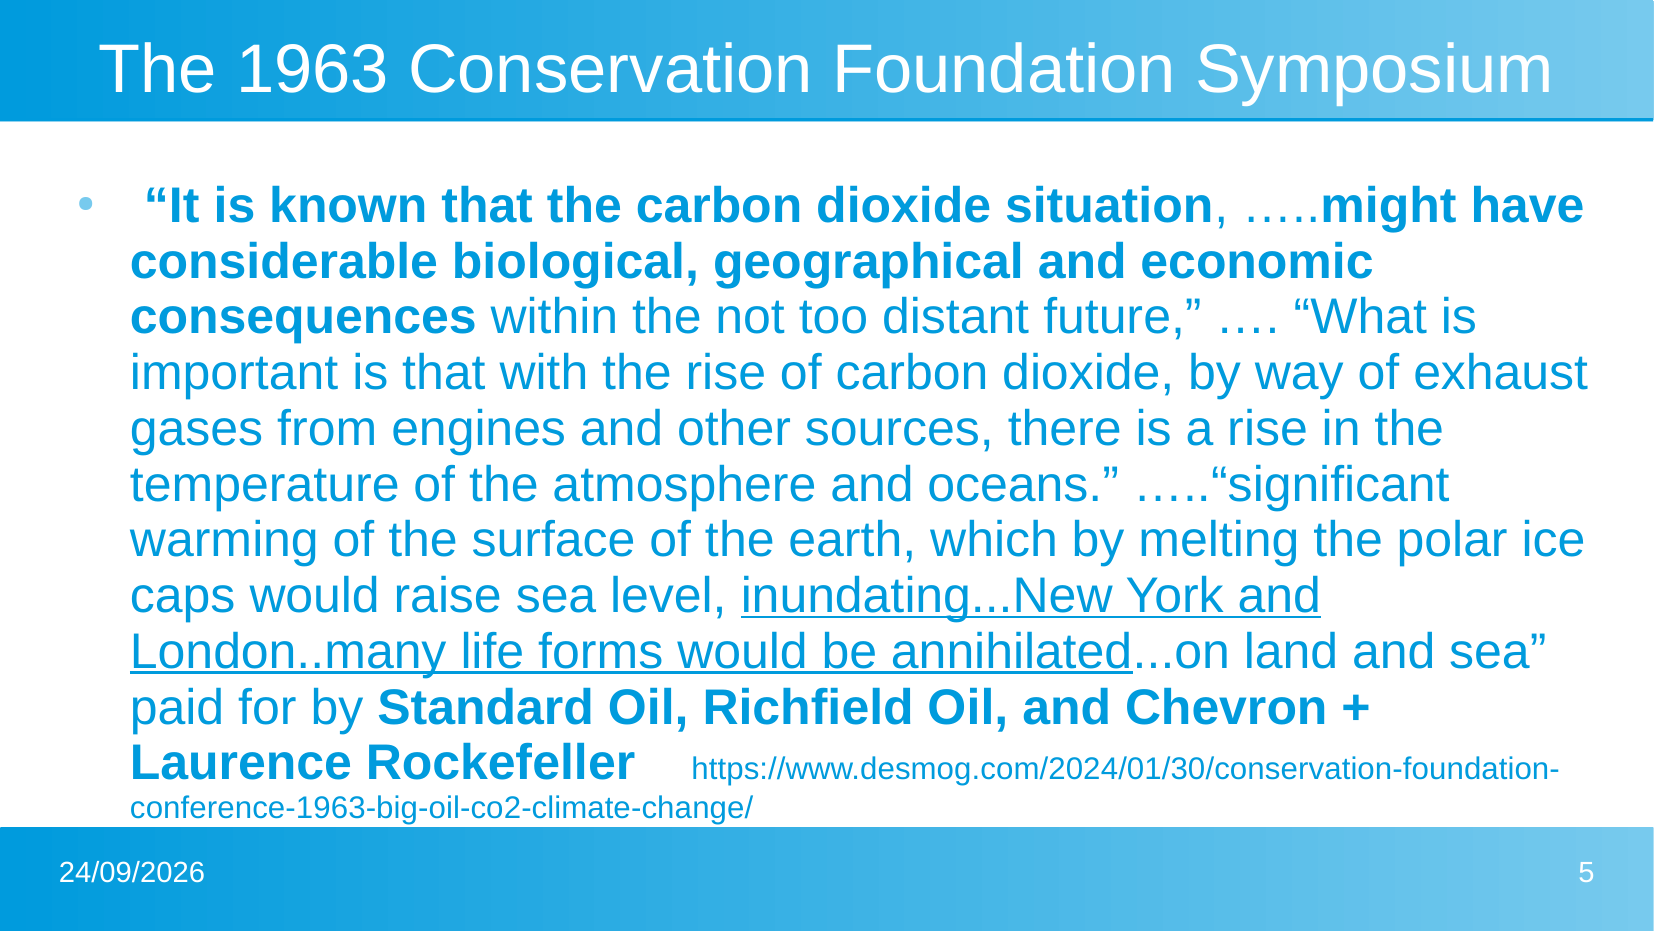

# The 1963 Conservation Foundation Symposium
 “It is known that the carbon dioxide situation, …..might have considerable biological, geographical and economic consequences within the not too distant future,” …. “What is important is that with the rise of carbon dioxide, by way of exhaust gases from engines and other sources, there is a rise in the temperature of the atmosphere and oceans.” …..“significant warming of the surface of the earth, which by melting the polar ice caps would raise sea level, inundating...New York and London..many life forms would be annihilated...on land and sea”
paid for by Standard Oil, Richfield Oil, and Chevron + Laurence Rockefeller https://www.desmog.com/2024/01/30/conservation-foundation-conference-1963-big-oil-co2-climate-change/
5